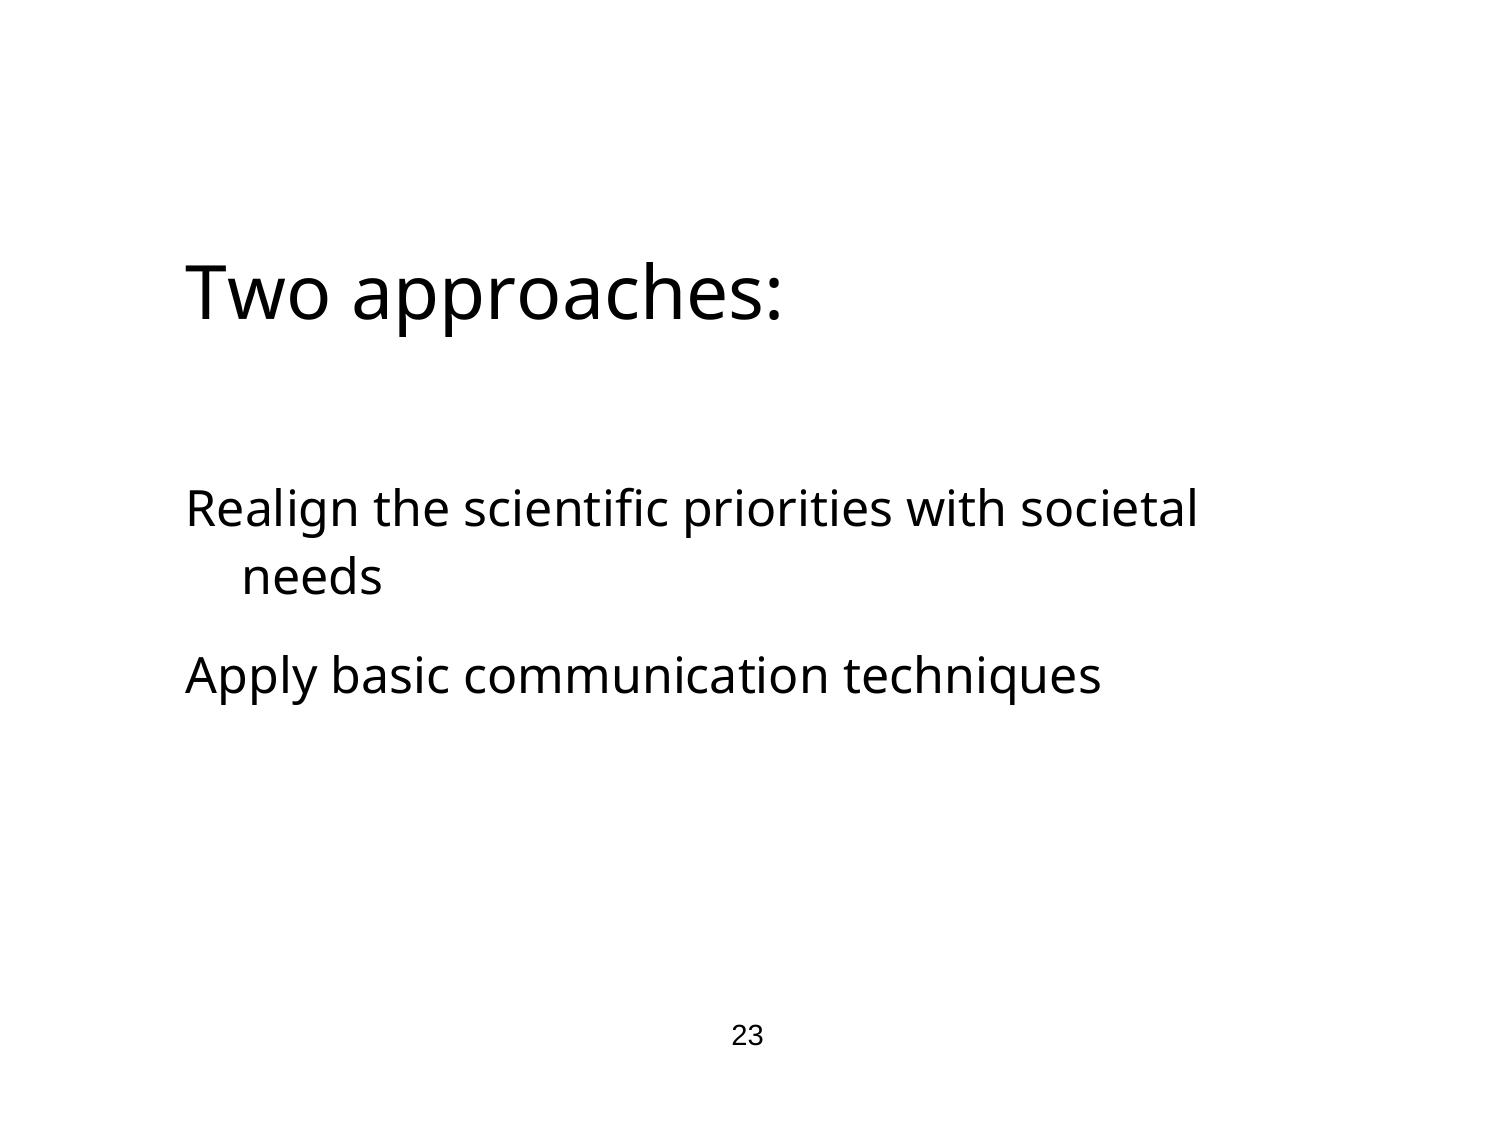

Two approaches:
Realign the scientific priorities with societal needs
Apply basic communication techniques
23